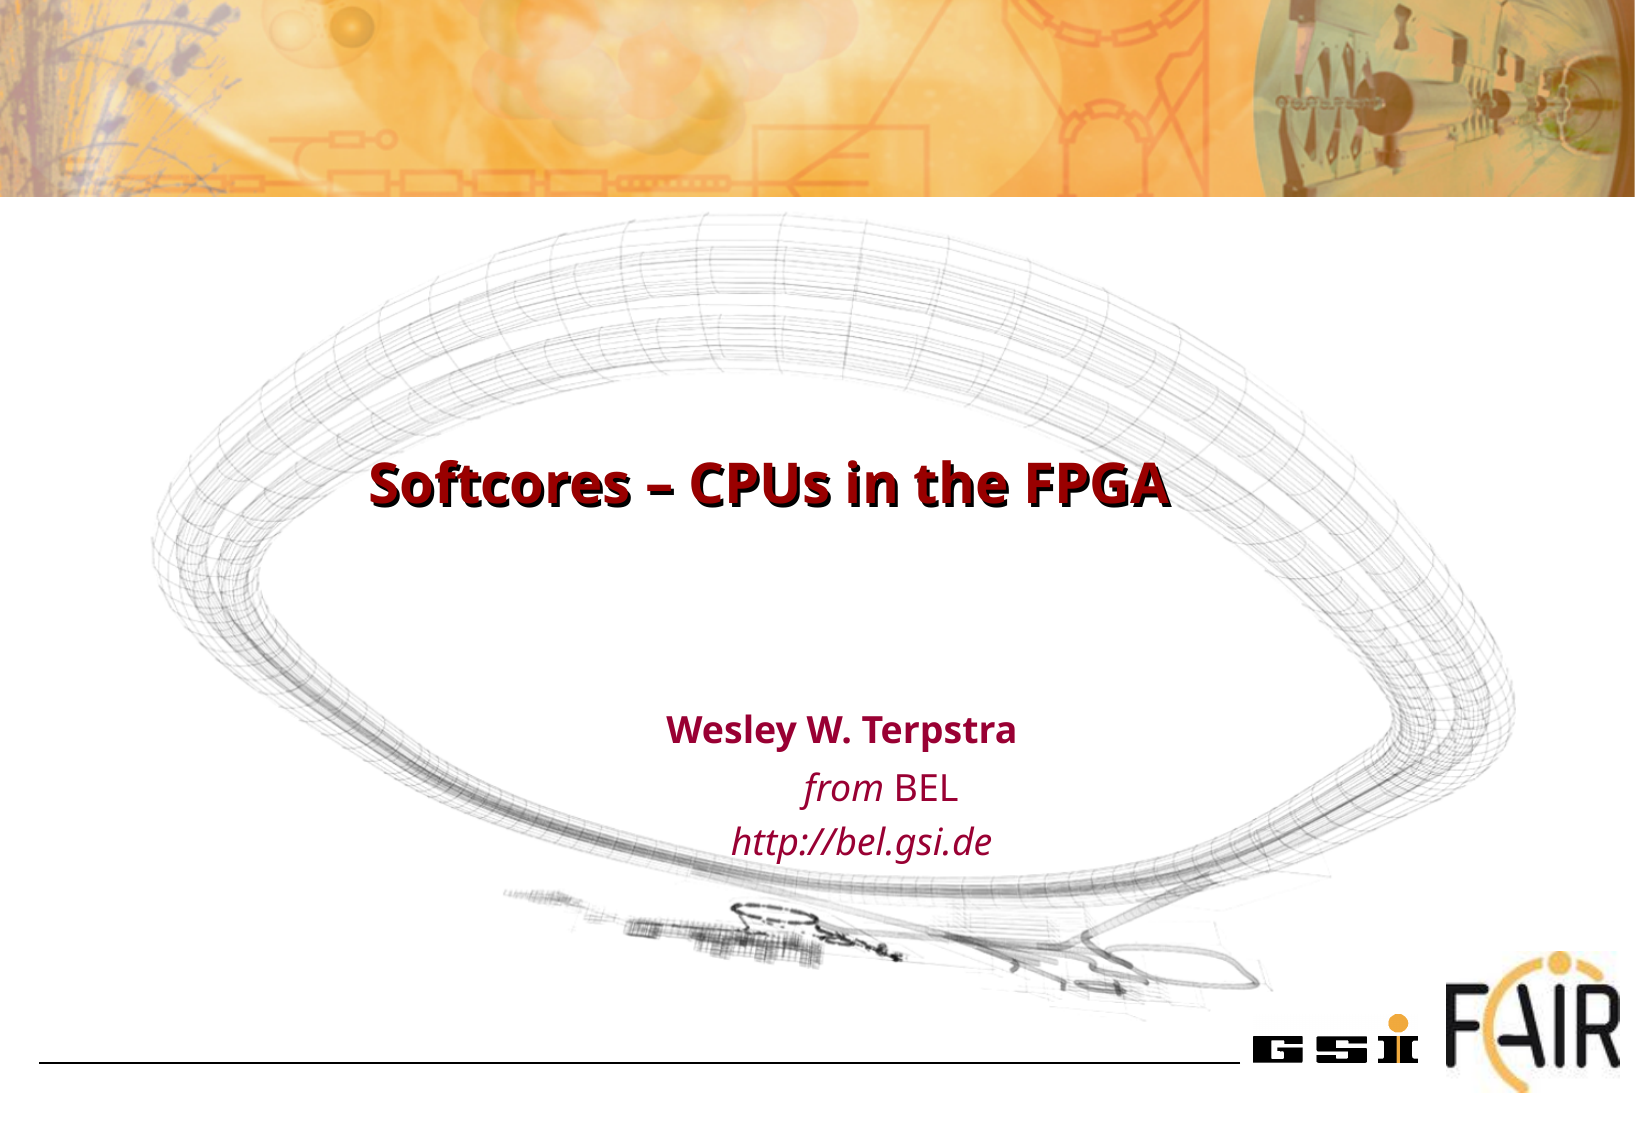

#
Softcores – CPUs in the FPGA
 Wesley W. Terpstra
 from BEL
 http://bel.gsi.de